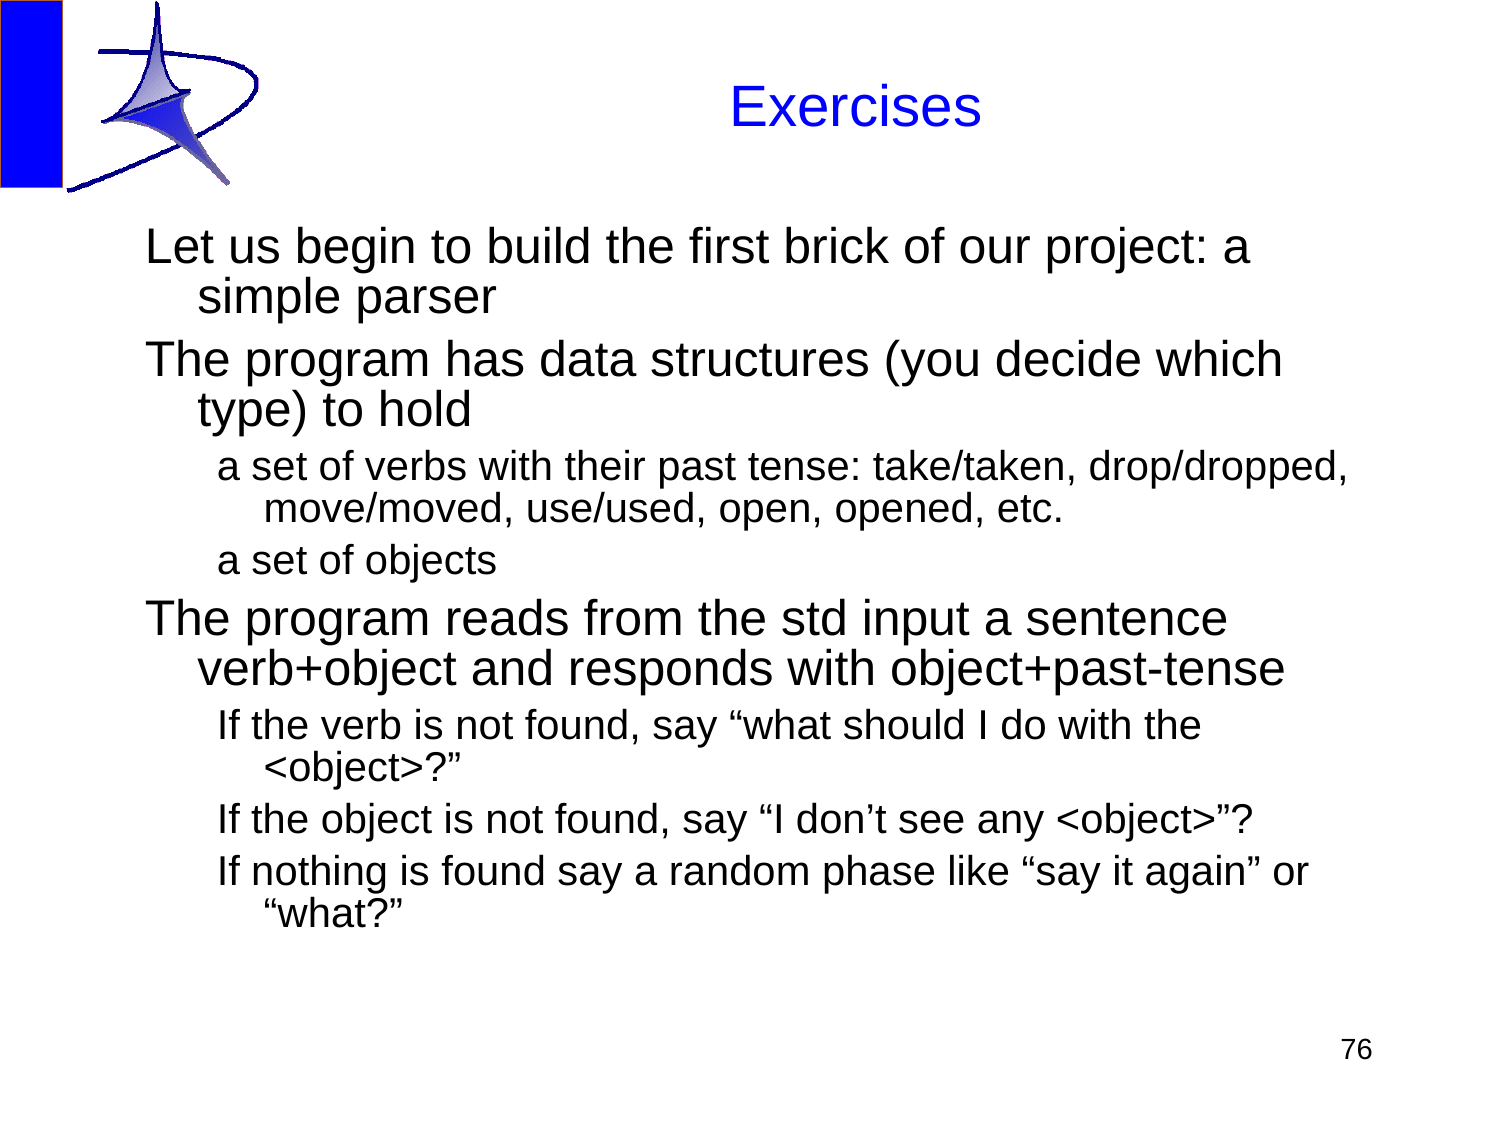

# Exercises
Let us begin to build the first brick of our project: a simple parser
The program has data structures (you decide which type) to hold
a set of verbs with their past tense: take/taken, drop/dropped, move/moved, use/used, open, opened, etc.
a set of objects
The program reads from the std input a sentence verb+object and responds with object+past-tense
If the verb is not found, say “what should I do with the <object>?”
If the object is not found, say “I don’t see any <object>”?
If nothing is found say a random phase like “say it again” or “what?”
76